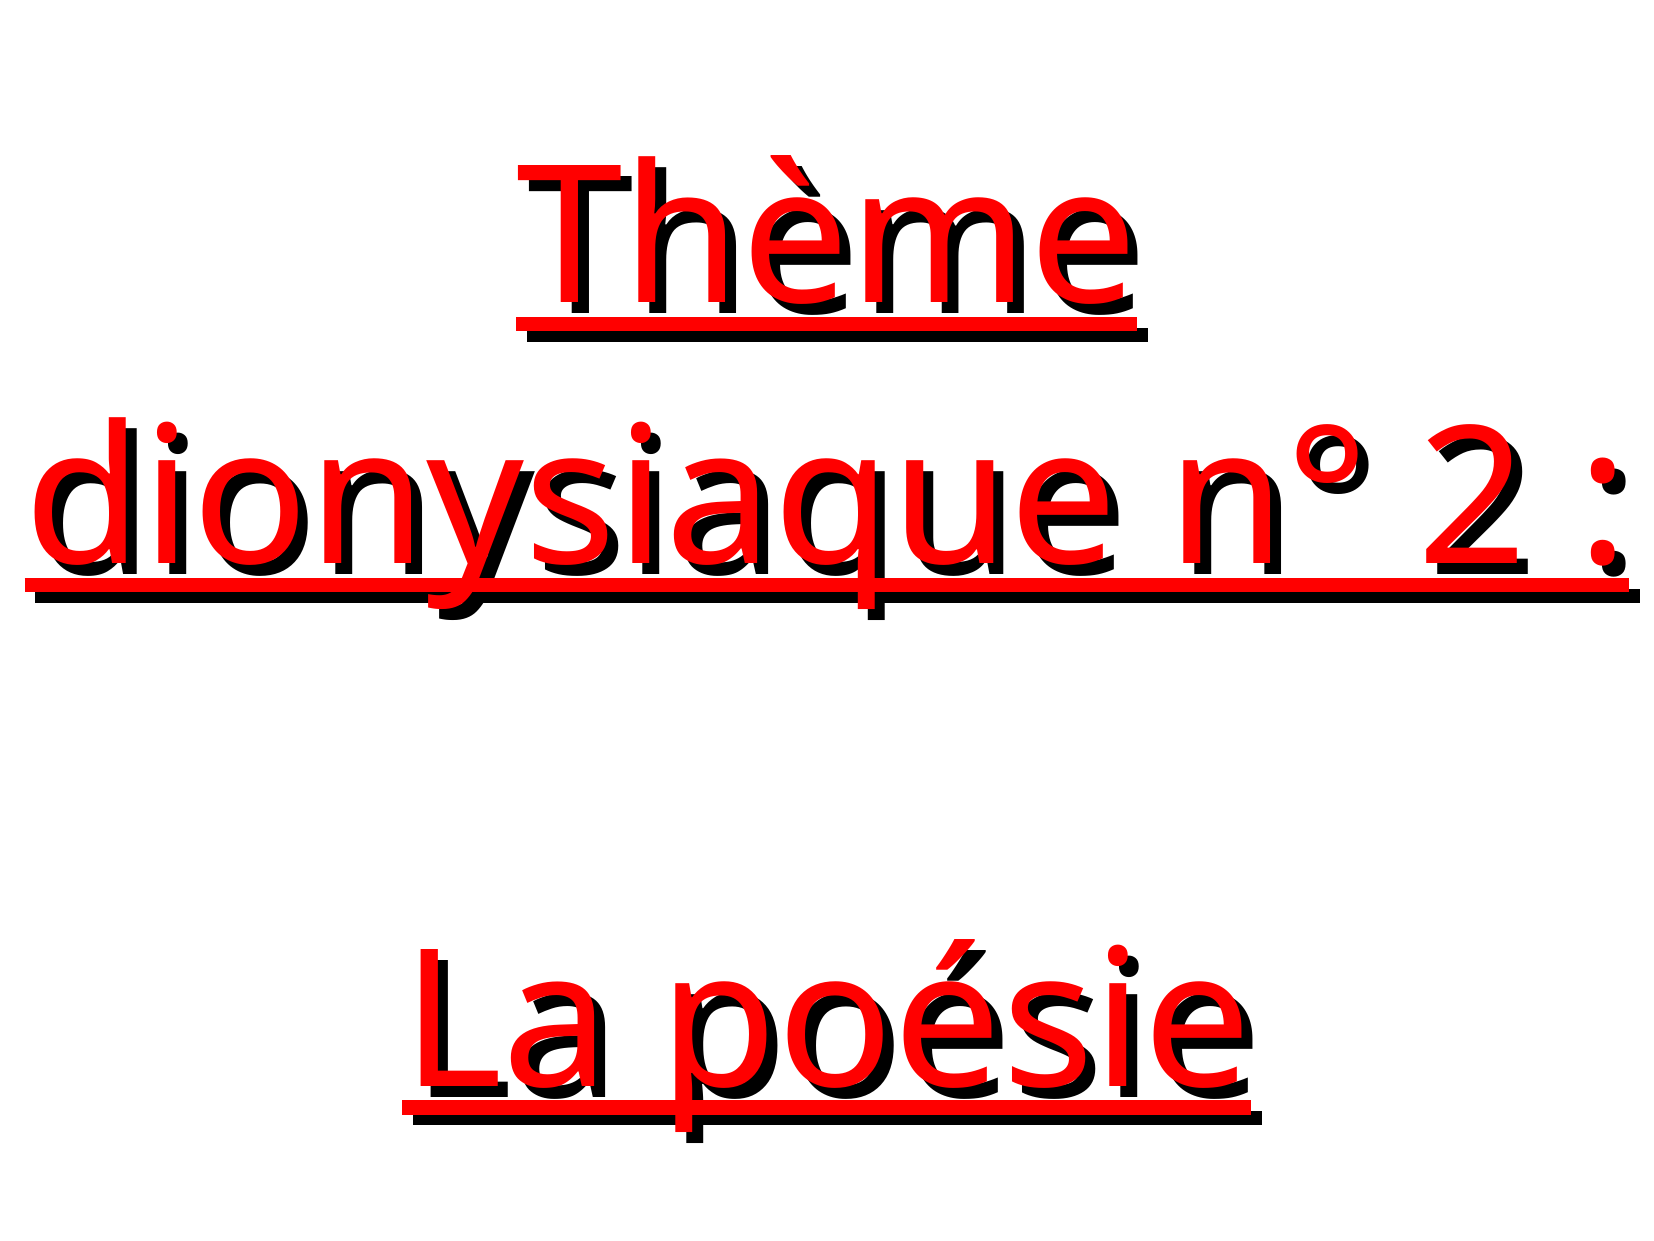

# Thème dionysiaque n° 2 : La poésie